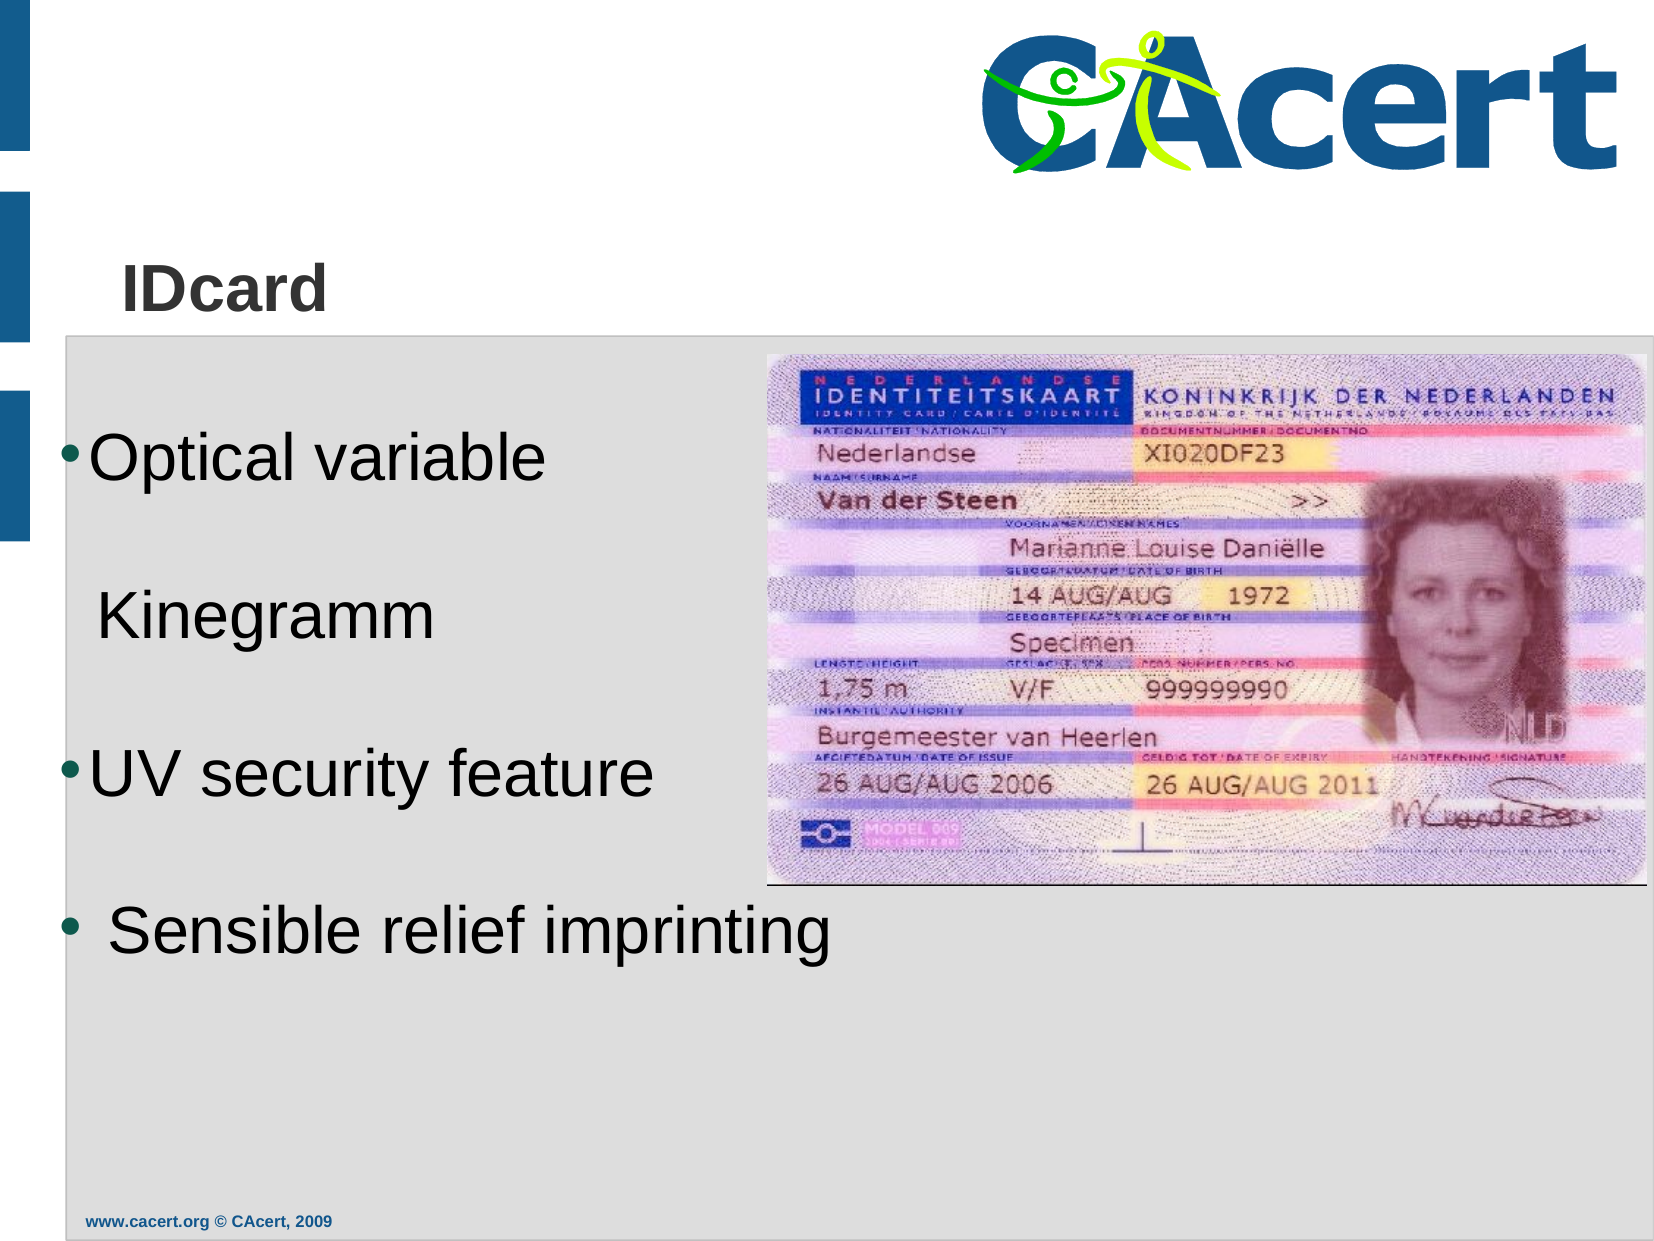

# IDcard
Optical variable
 Kinegramm
UV security feature
 Sensible relief imprinting